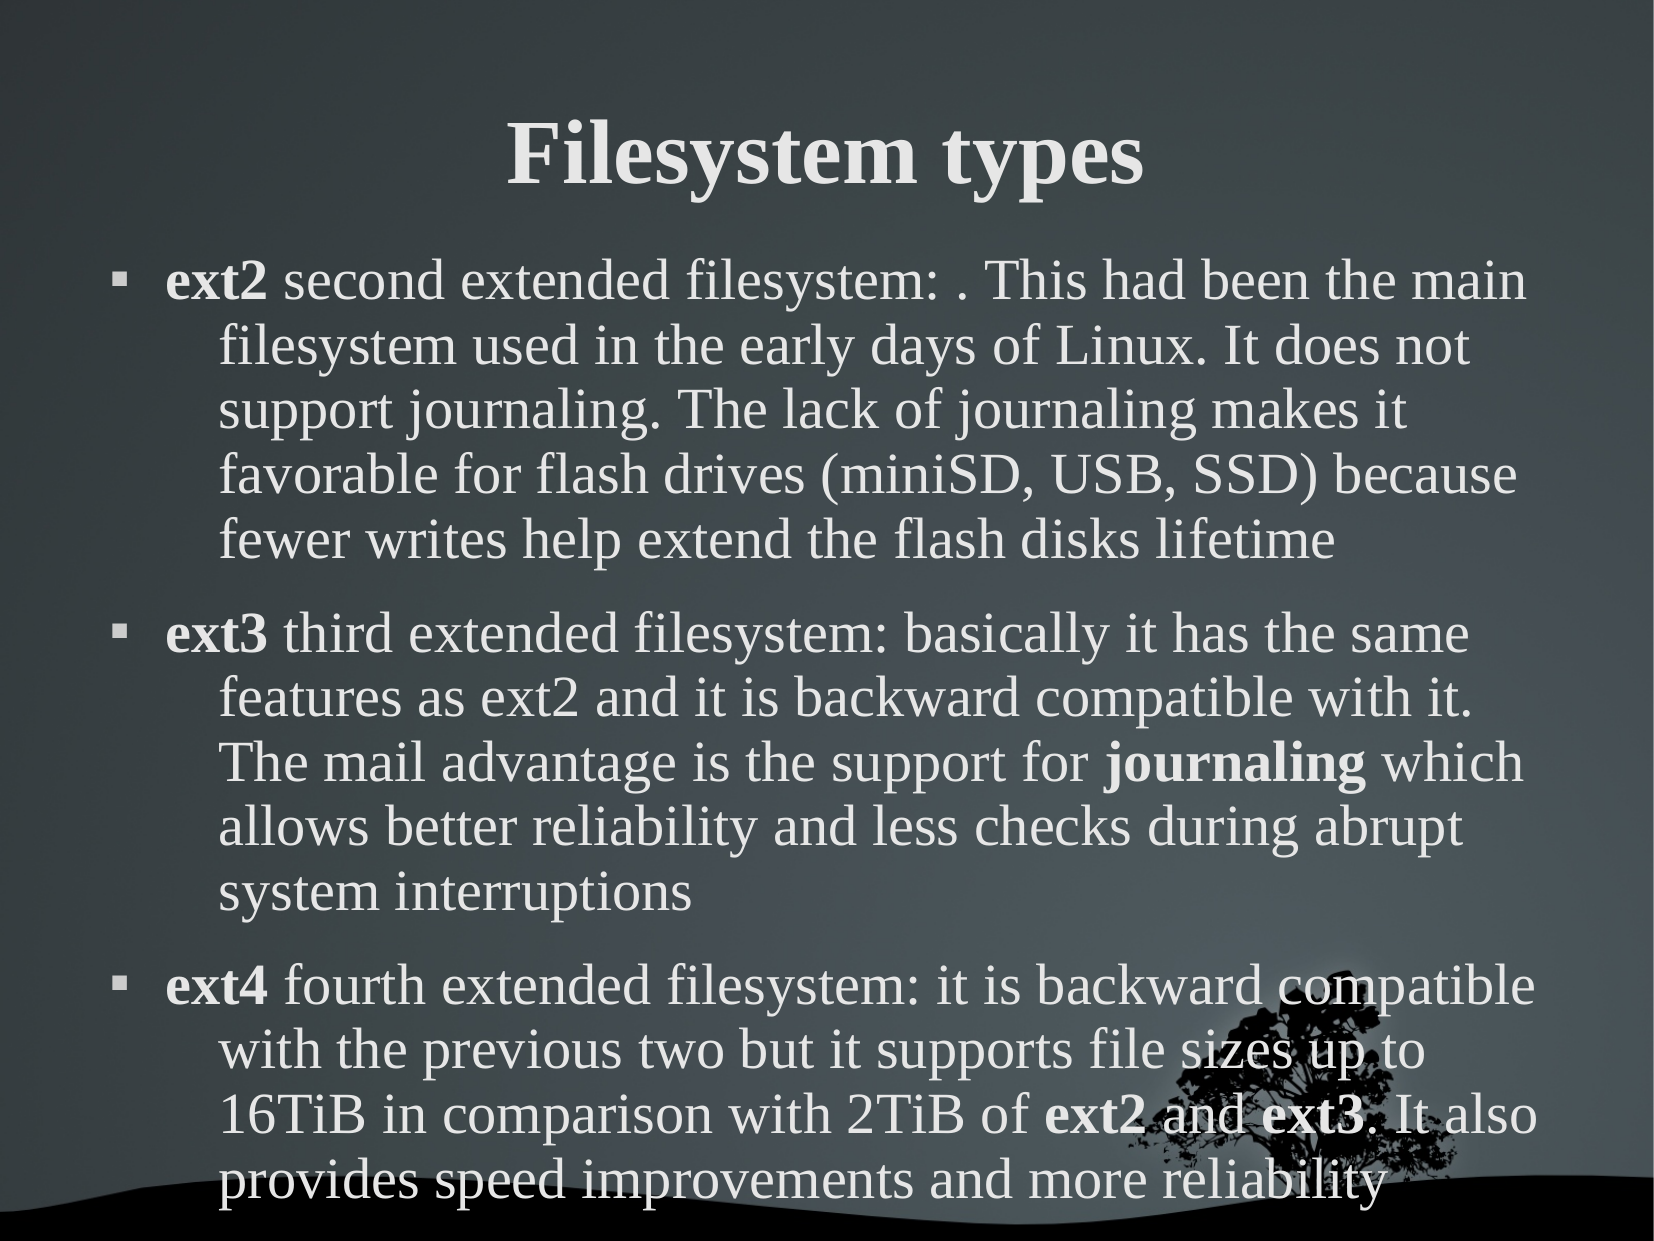

# Filesystem types
ext2 second extended filesystem: . This had been the main filesystem used in the early days of Linux. It does not support journaling. The lack of journaling makes it favorable for flash drives (miniSD, USB, SSD) because fewer writes help extend the flash disks lifetime
ext3 third extended filesystem: basically it has the same features as ext2 and it is backward compatible with it. The mail advantage is the support for journaling which allows better reliability and less checks during abrupt system interruptions
ext4 fourth extended filesystem: it is backward compatible with the previous two but it supports file sizes up to 16TiB in comparison with 2TiB of ext2 and ext3. It also provides speed improvements and more reliability